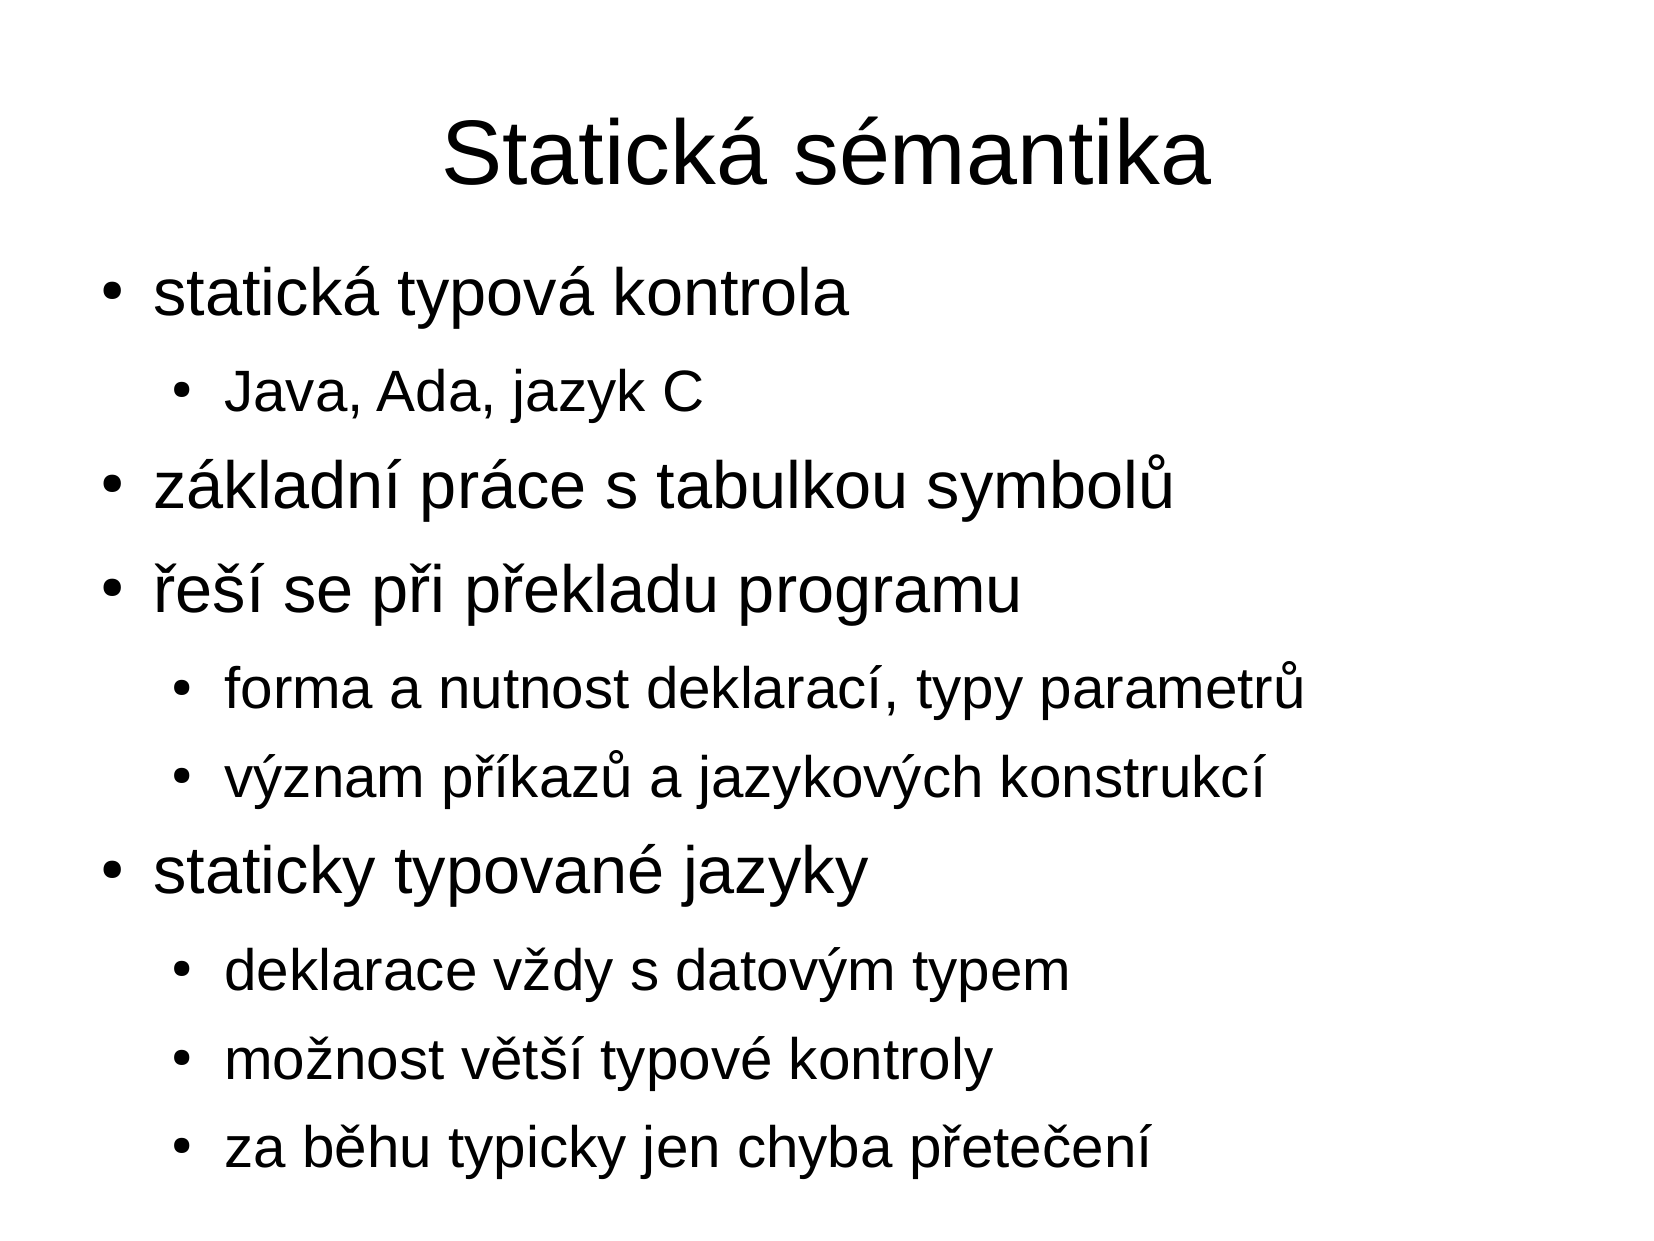

# Statická sémantika
statická typová kontrola
Java, Ada, jazyk C
základní práce s tabulkou symbolů
řeší se při překladu programu
forma a nutnost deklarací, typy parametrů
význam příkazů a jazykových konstrukcí
staticky typované jazyky
deklarace vždy s datovým typem
možnost větší typové kontroly
za běhu typicky jen chyba přetečení